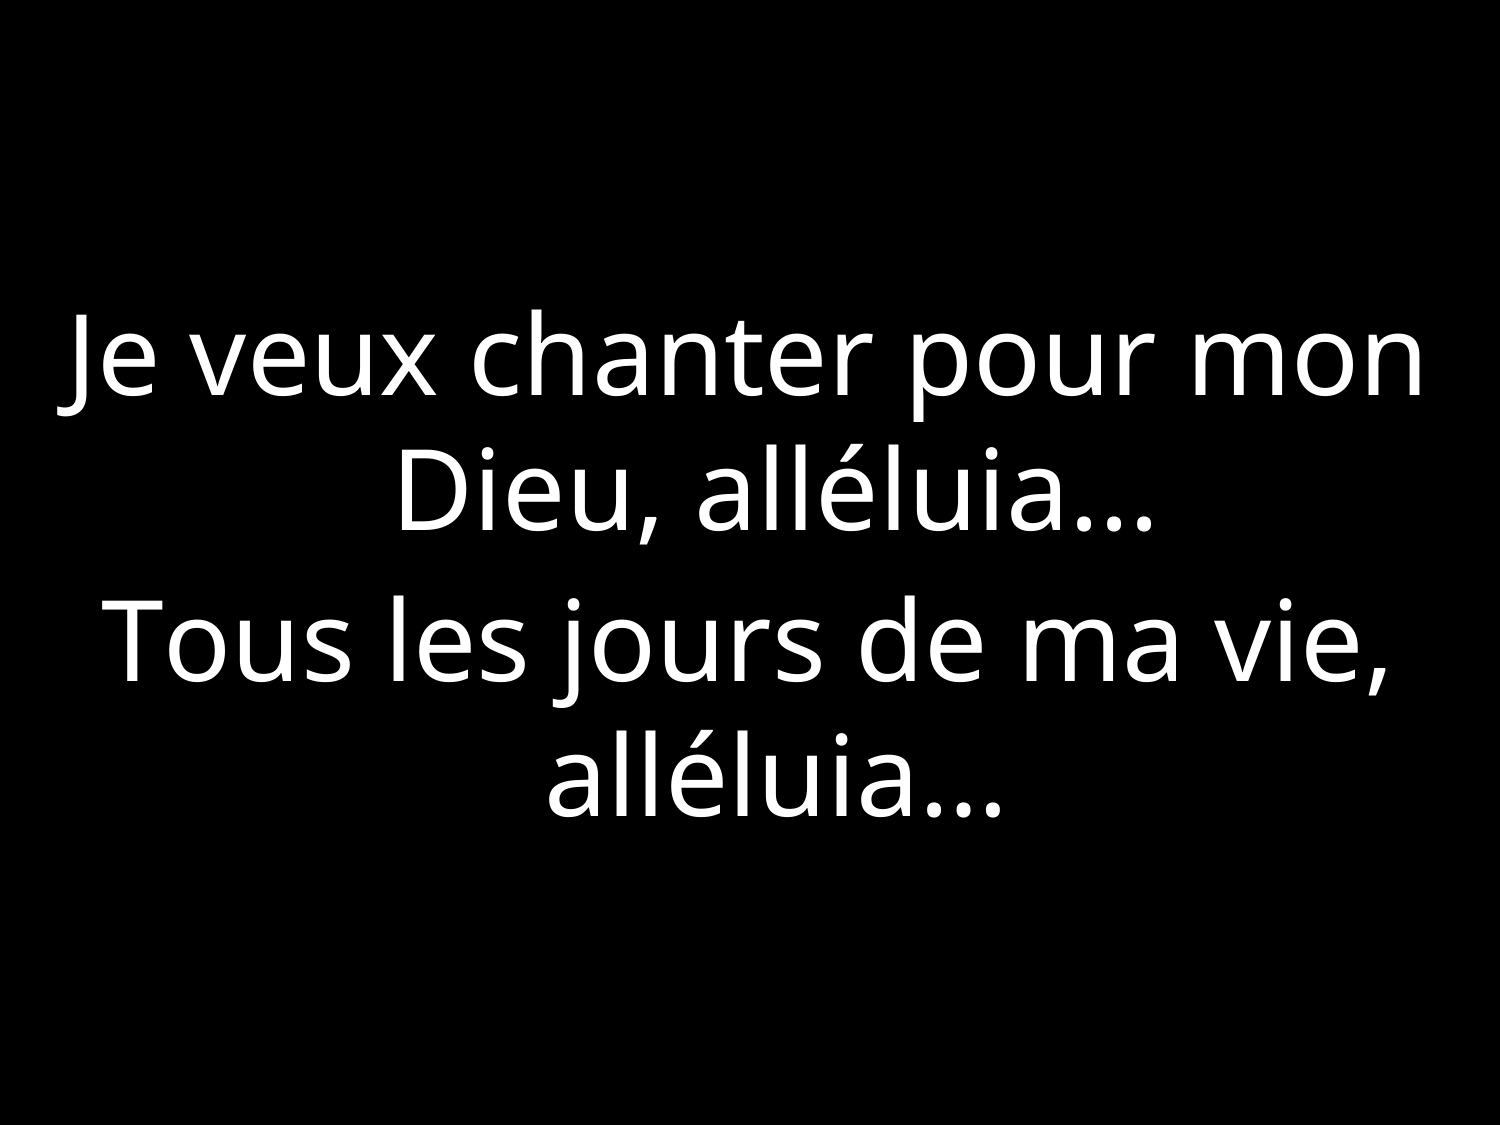

# Je veux chanter pour mon Dieu, alléluia...
Tous les jours de ma vie, alléluia…